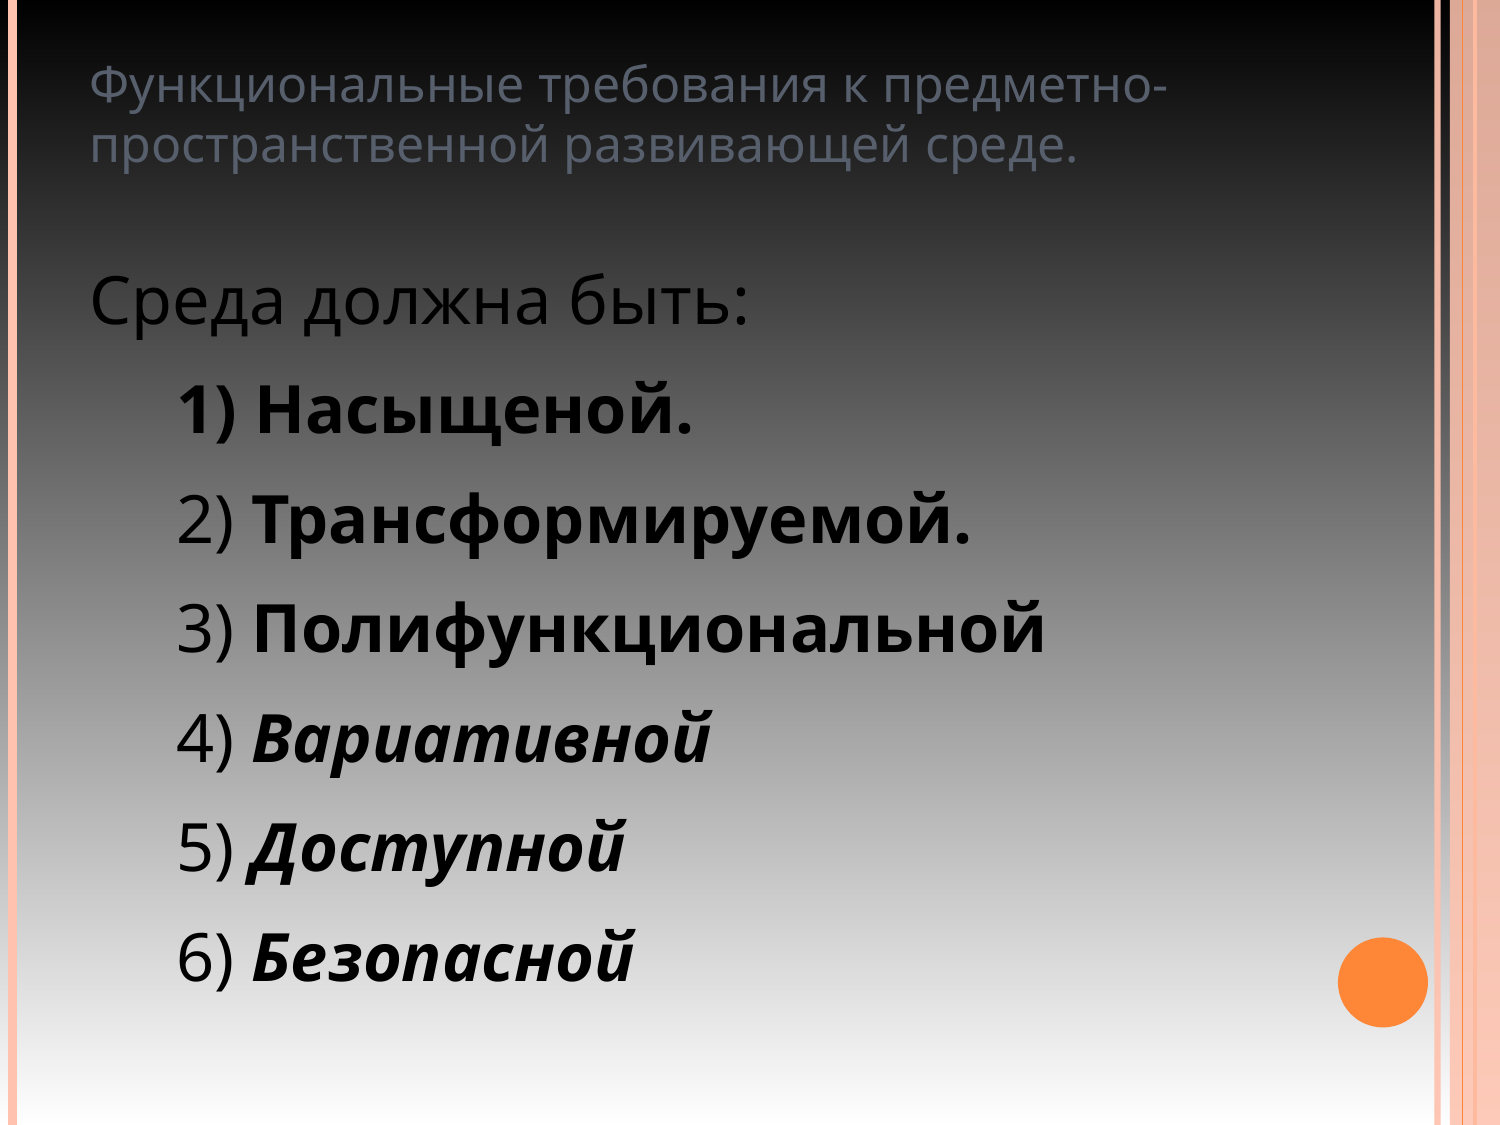

# Функциональные требования к предметно- пространственной развивающей среде.
Среда должна быть:
 1) Насыщеной.
 2) Трансформируемой.
 3) Полифункциональной
 4) Вариативной
 5) Доступной
 6) Безопасной